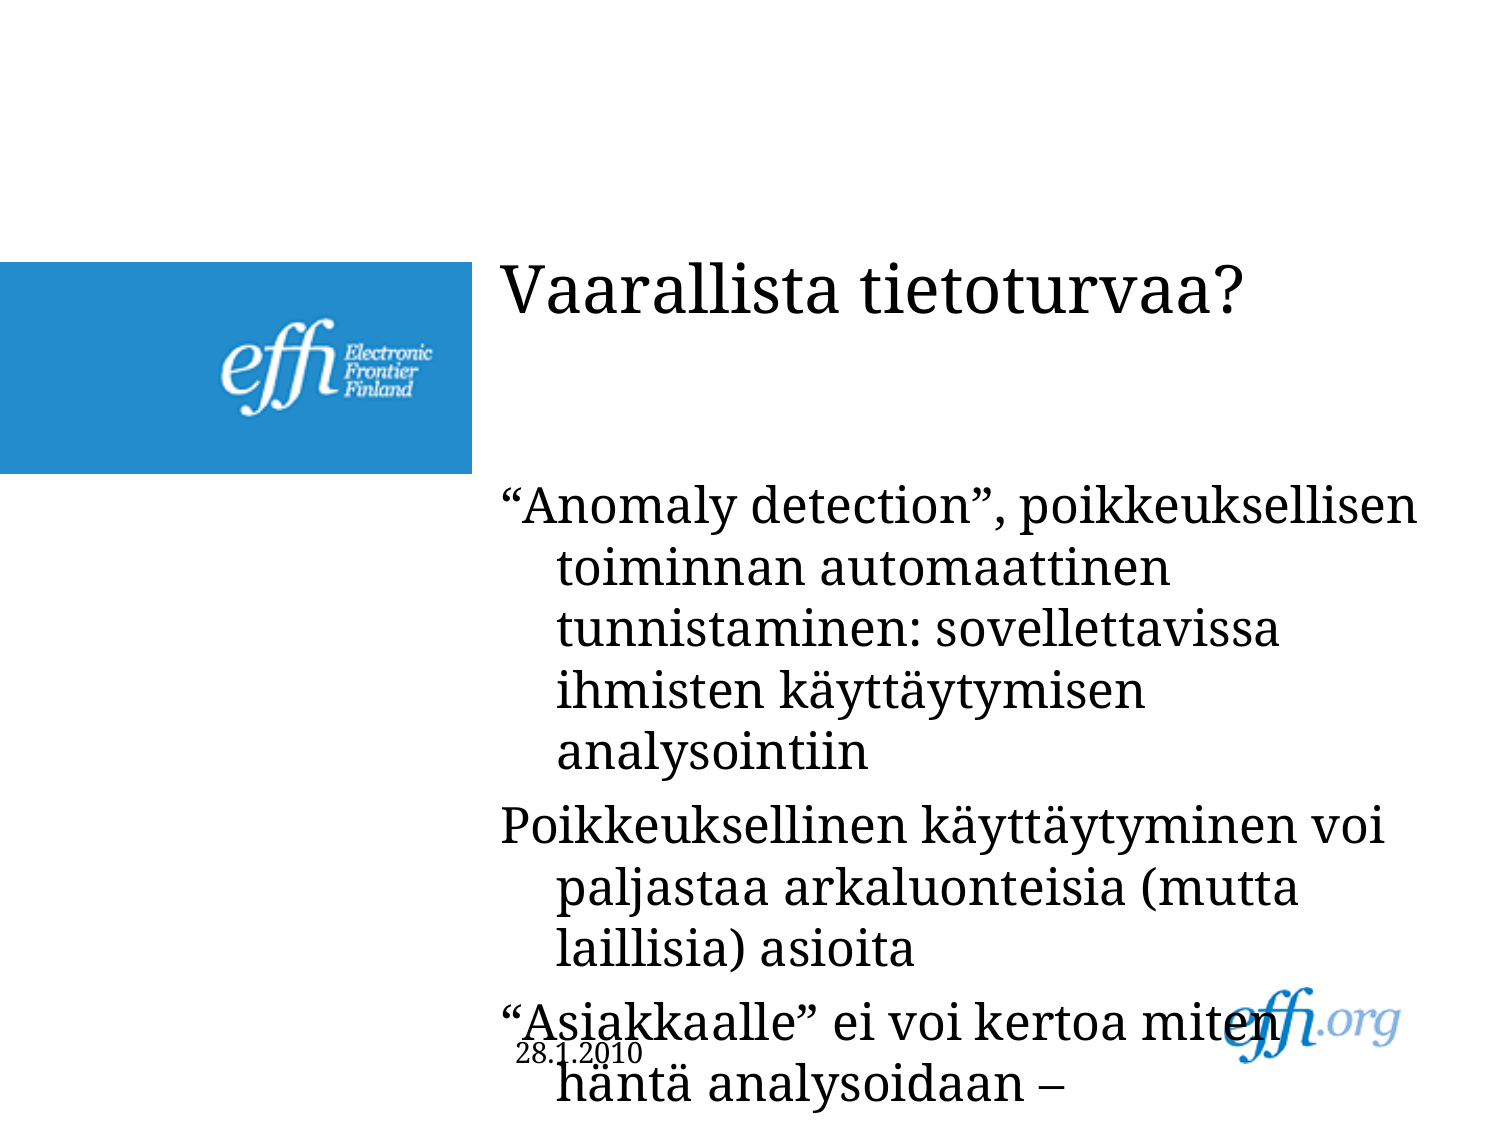

# Vaarallista tietoturvaa?
“Anomaly detection”, poikkeuksellisen toiminnan automaattinen tunnistaminen: sovellettavissa ihmisten käyttäytymisen analysointiin
Poikkeuksellinen käyttäytyminen voi paljastaa arkaluonteisia (mutta laillisia) asioita
“Asiakkaalle” ei voi kertoa miten häntä analysoidaan – tietoturvasyistä...